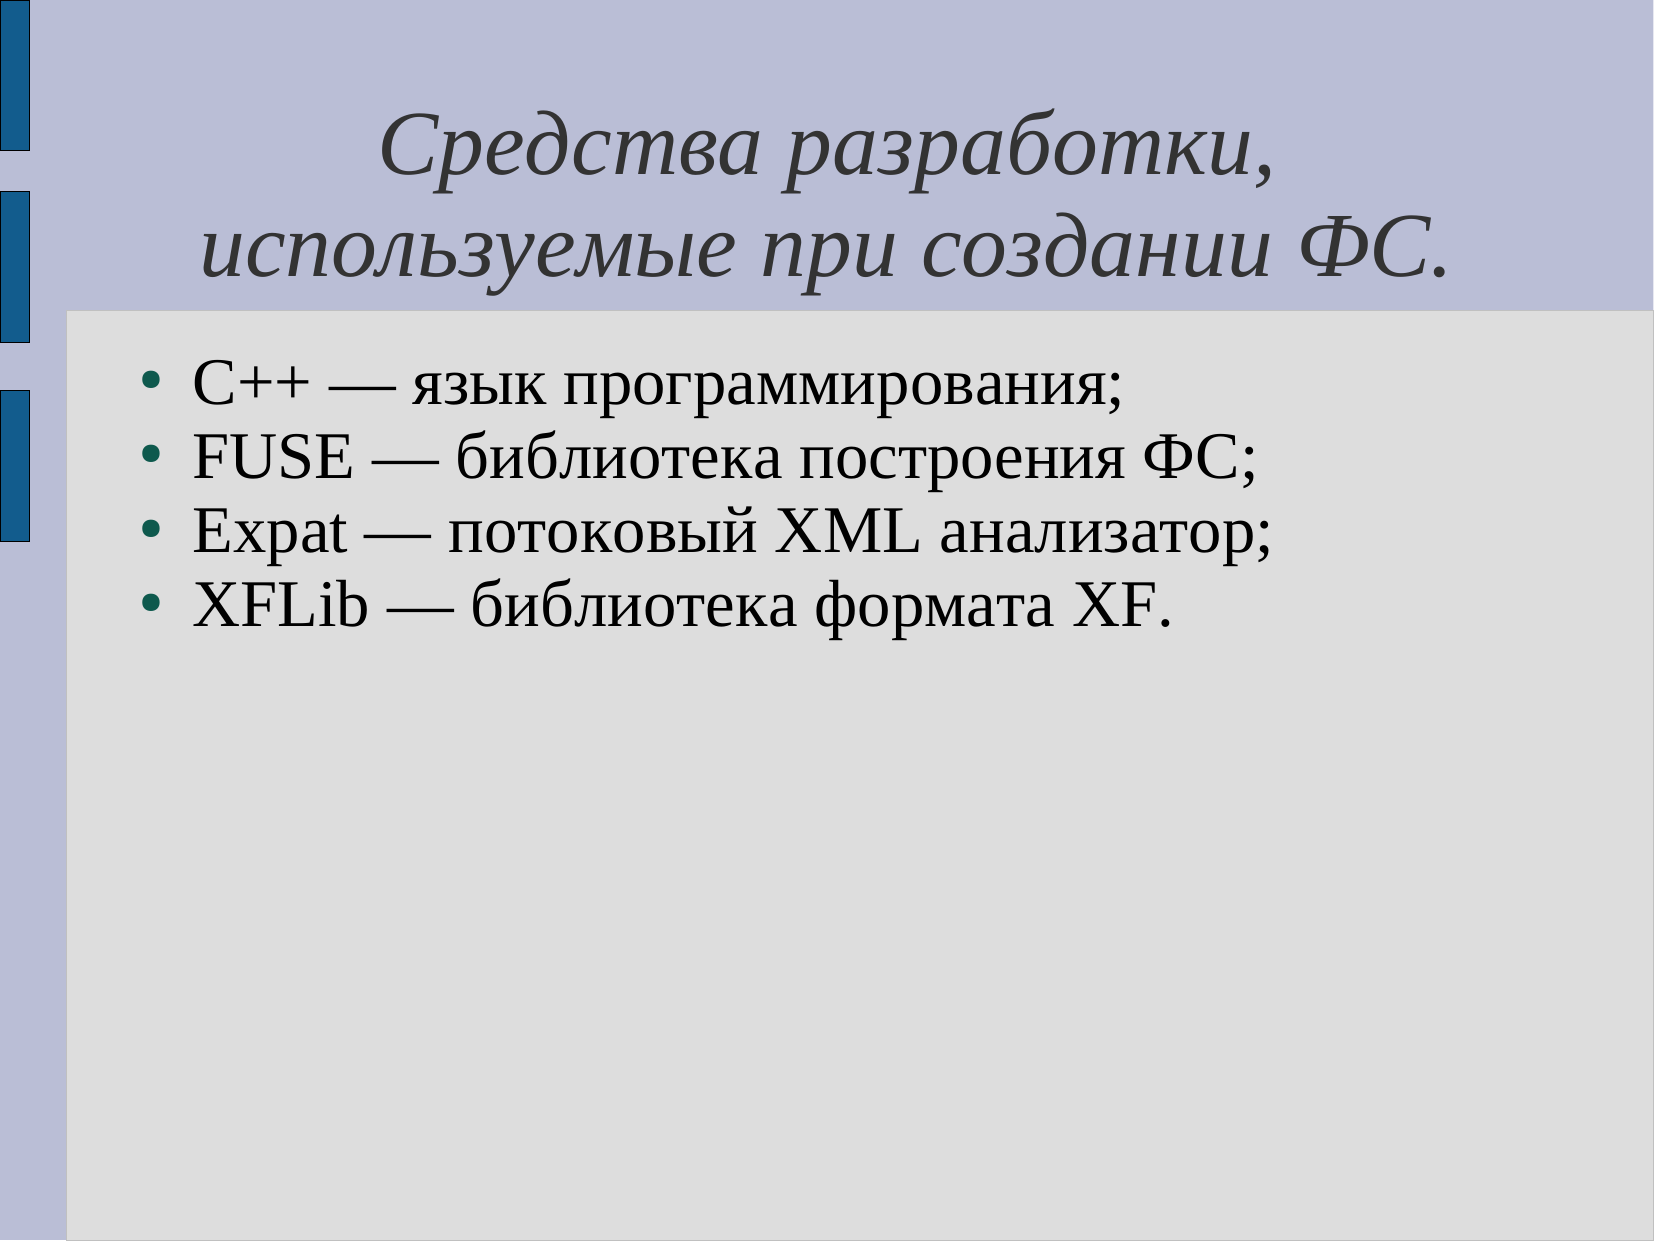

# Средства разработки, используемые при создании ФС.
С++ — язык программирования;
FUSE — библиотека построения ФС;
Expat — потоковый XML анализатор;
XFLib — библиотека формата XF.